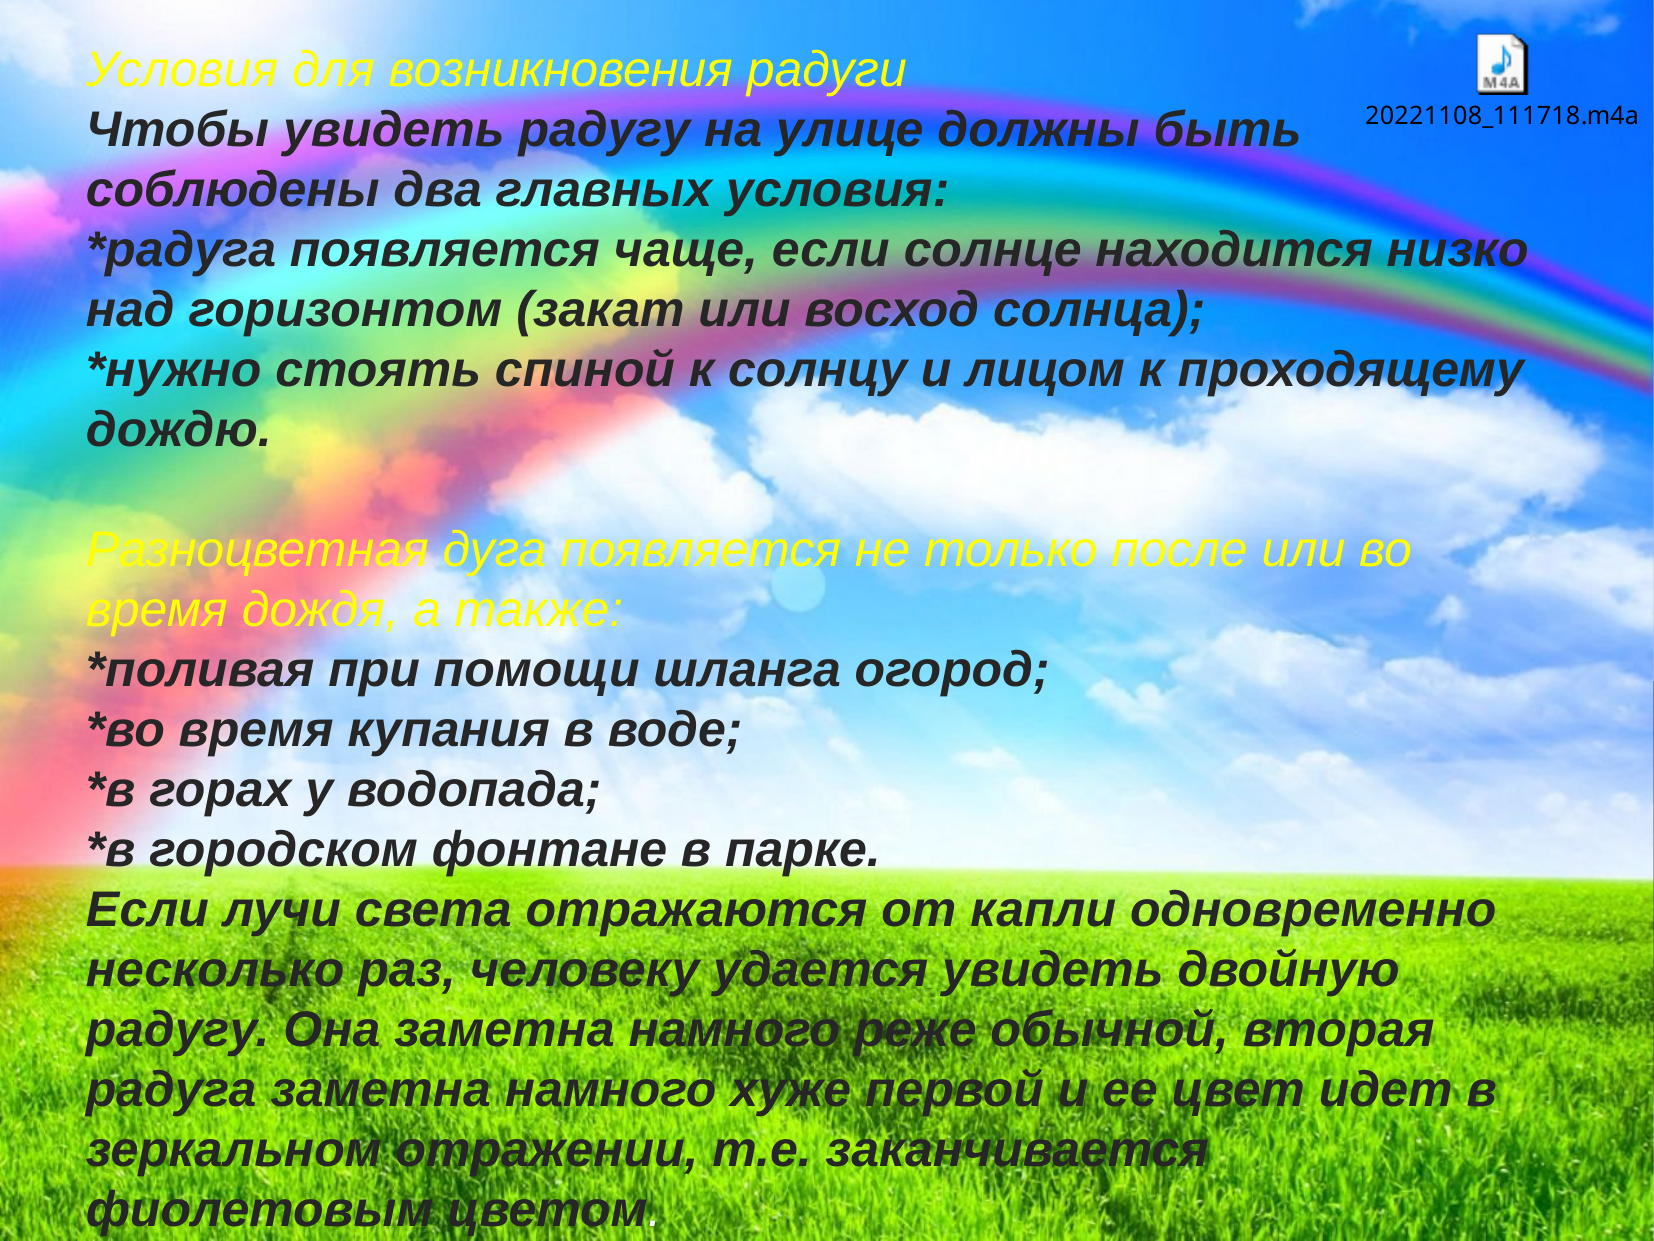

Условия для возникновения радуги
Чтобы увидеть радугу на улице должны быть соблюдены два главных условия:
*радуга появляется чаще, если солнце находится низко над горизонтом (закат или восход солнца);
*нужно стоять спиной к солнцу и лицом к проходящему дождю.
Разноцветная дуга появляется не только после или во время дождя, а также:
*поливая при помощи шланга огород;
*во время купания в воде;
*в горах у водопада;
*в городском фонтане в парке.
Если лучи света отражаются от капли одновременно несколько раз, человеку удается увидеть двойную радугу. Она заметна намного реже обычной, вторая радуга заметна намного хуже первой и ее цвет идет в зеркальном отражении, т.е. заканчивается фиолетовым цветом.